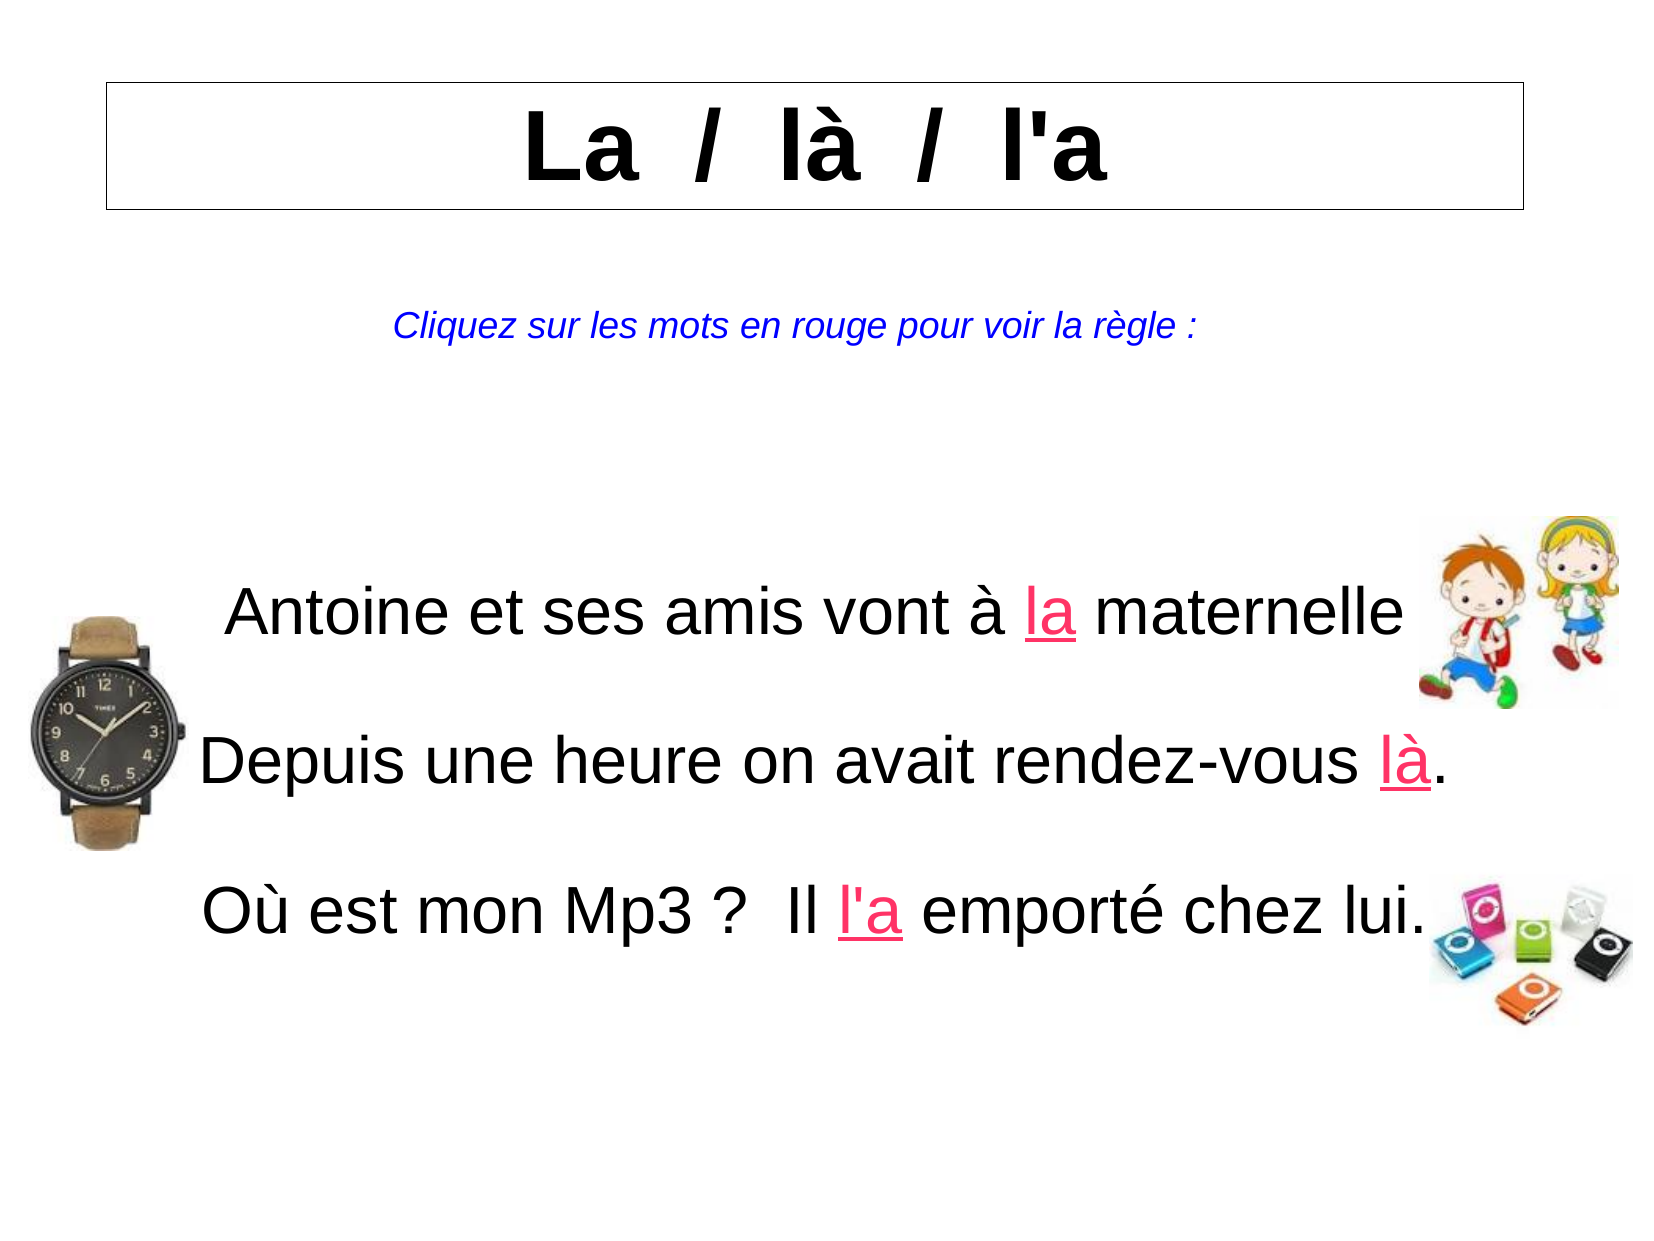

La / là / l'a
Cliquez sur les mots en rouge pour voir la règle :
Antoine et ses amis vont à la maternelle
 Depuis une heure on avait rendez-vous là.
Où est mon Mp3 ? Il l'a emporté chez lui.
#